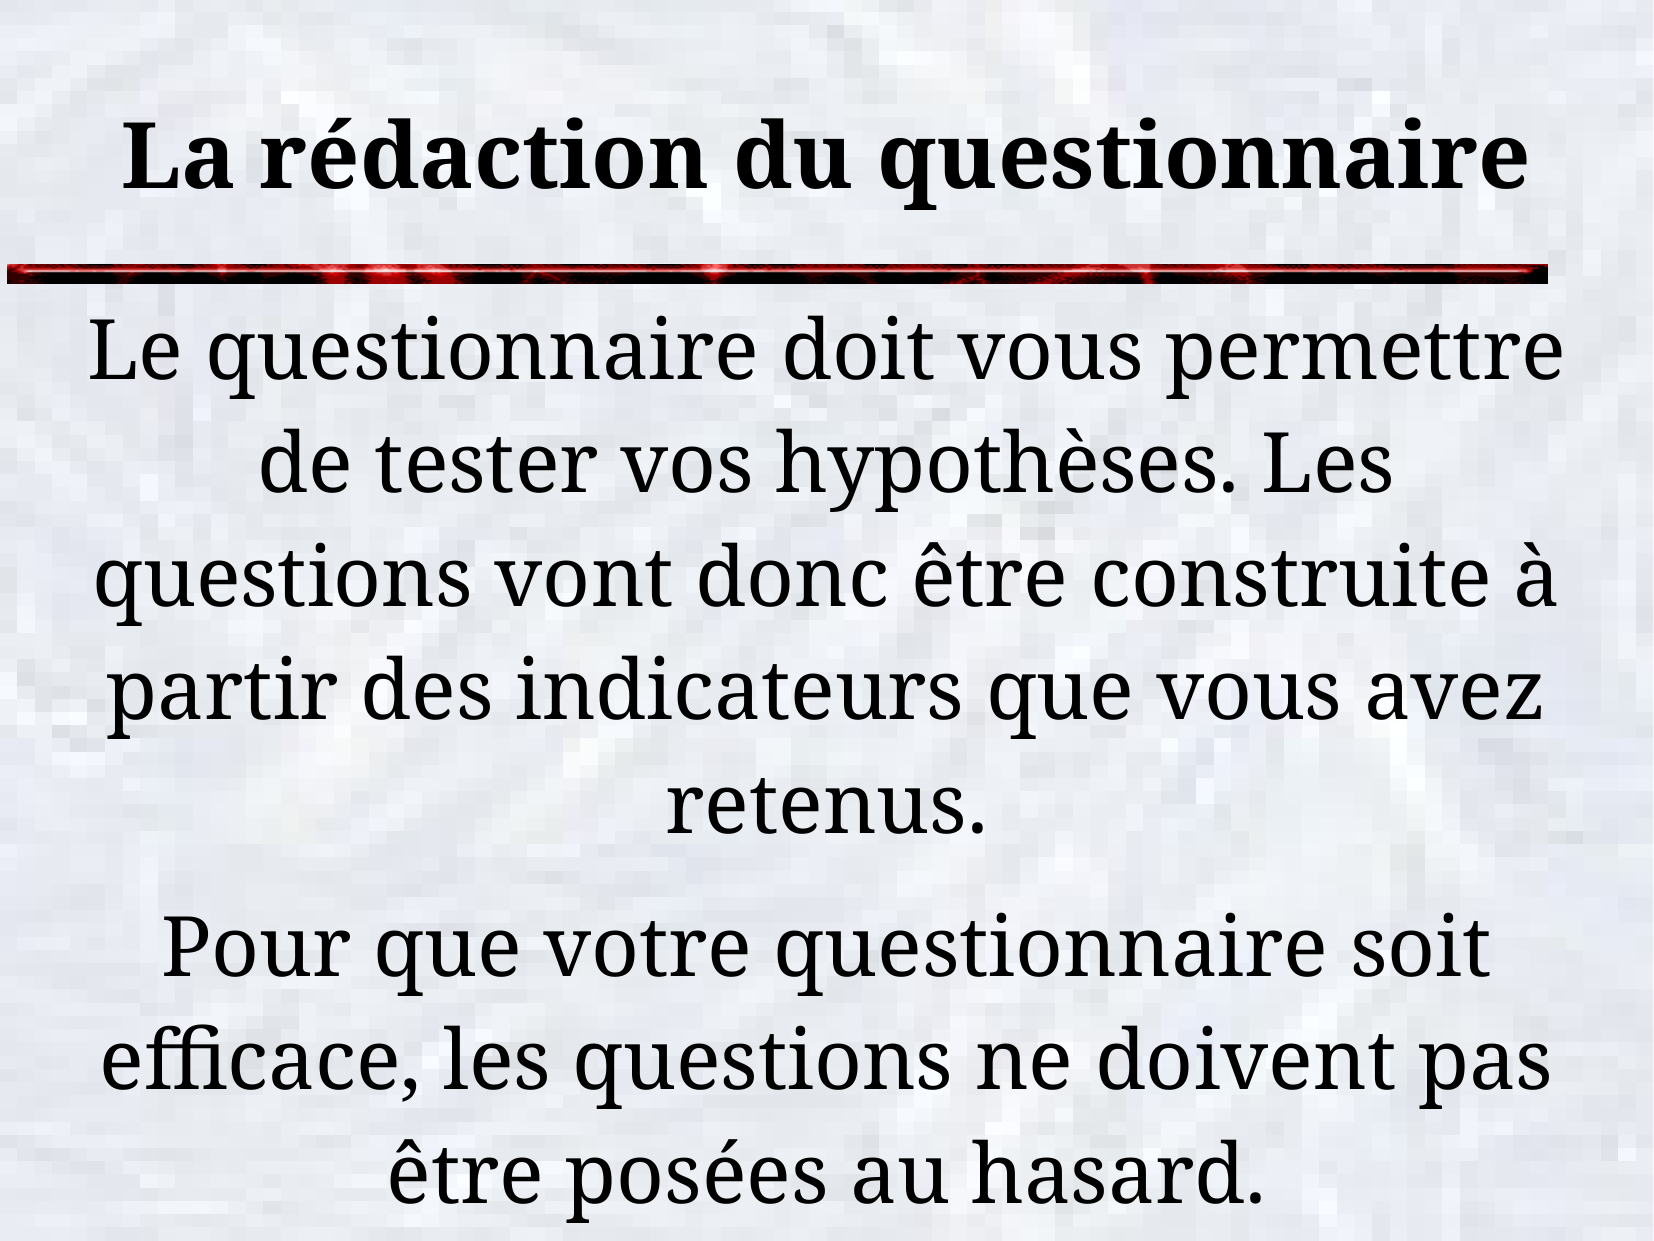

# La rédaction du questionnaire
Le questionnaire doit vous permettre de tester vos hypothèses. Les questions vont donc être construite à partir des indicateurs que vous avez retenus.
Pour que votre questionnaire soit efficace, les questions ne doivent pas être posées au hasard.